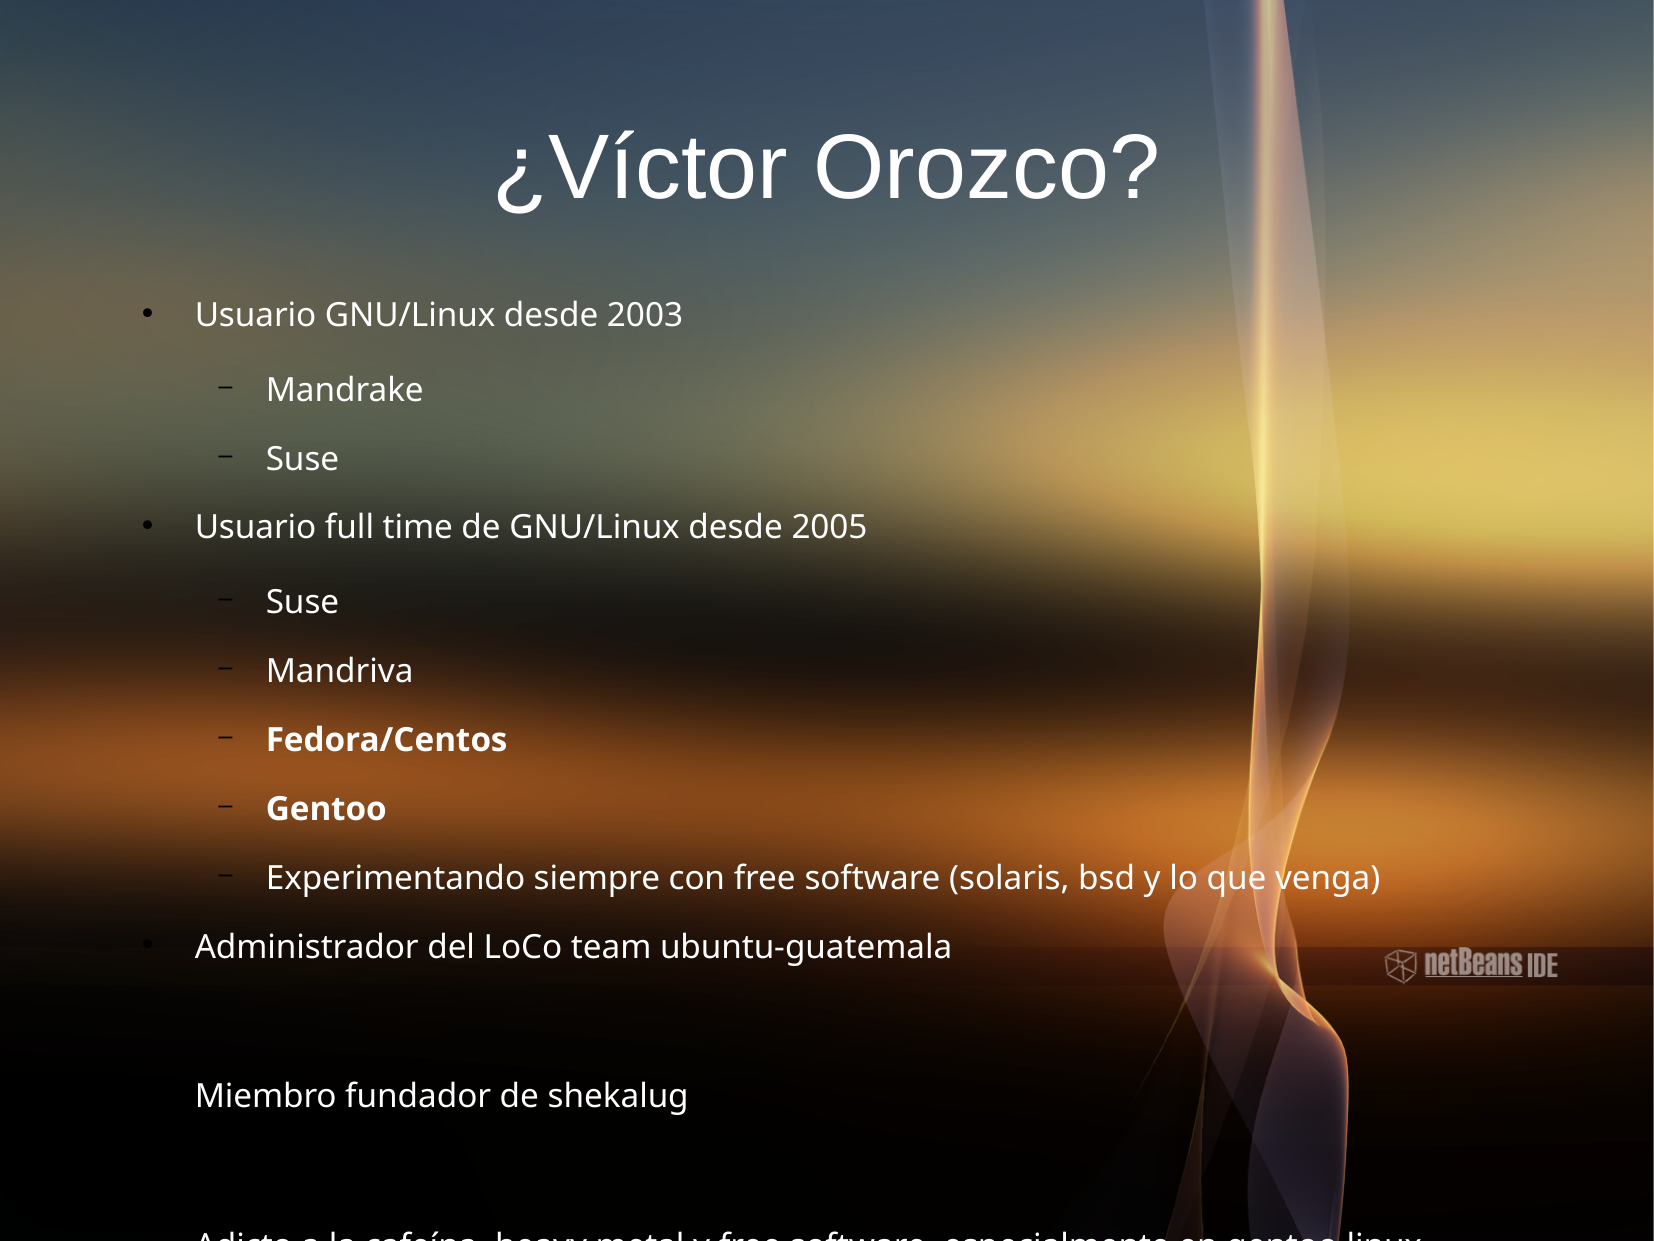

# ¿Víctor Orozco?
Usuario GNU/Linux desde 2003
Mandrake
Suse
Usuario full time de GNU/Linux desde 2005
Suse
Mandriva
Fedora/Centos
Gentoo
Experimentando siempre con free software (solaris, bsd y lo que venga)
Administrador del LoCo team ubuntu-guatemala
Miembro fundador de shekalug
Adicto a la cafeína, heavy metal y free software, especialmente en gentoo linux